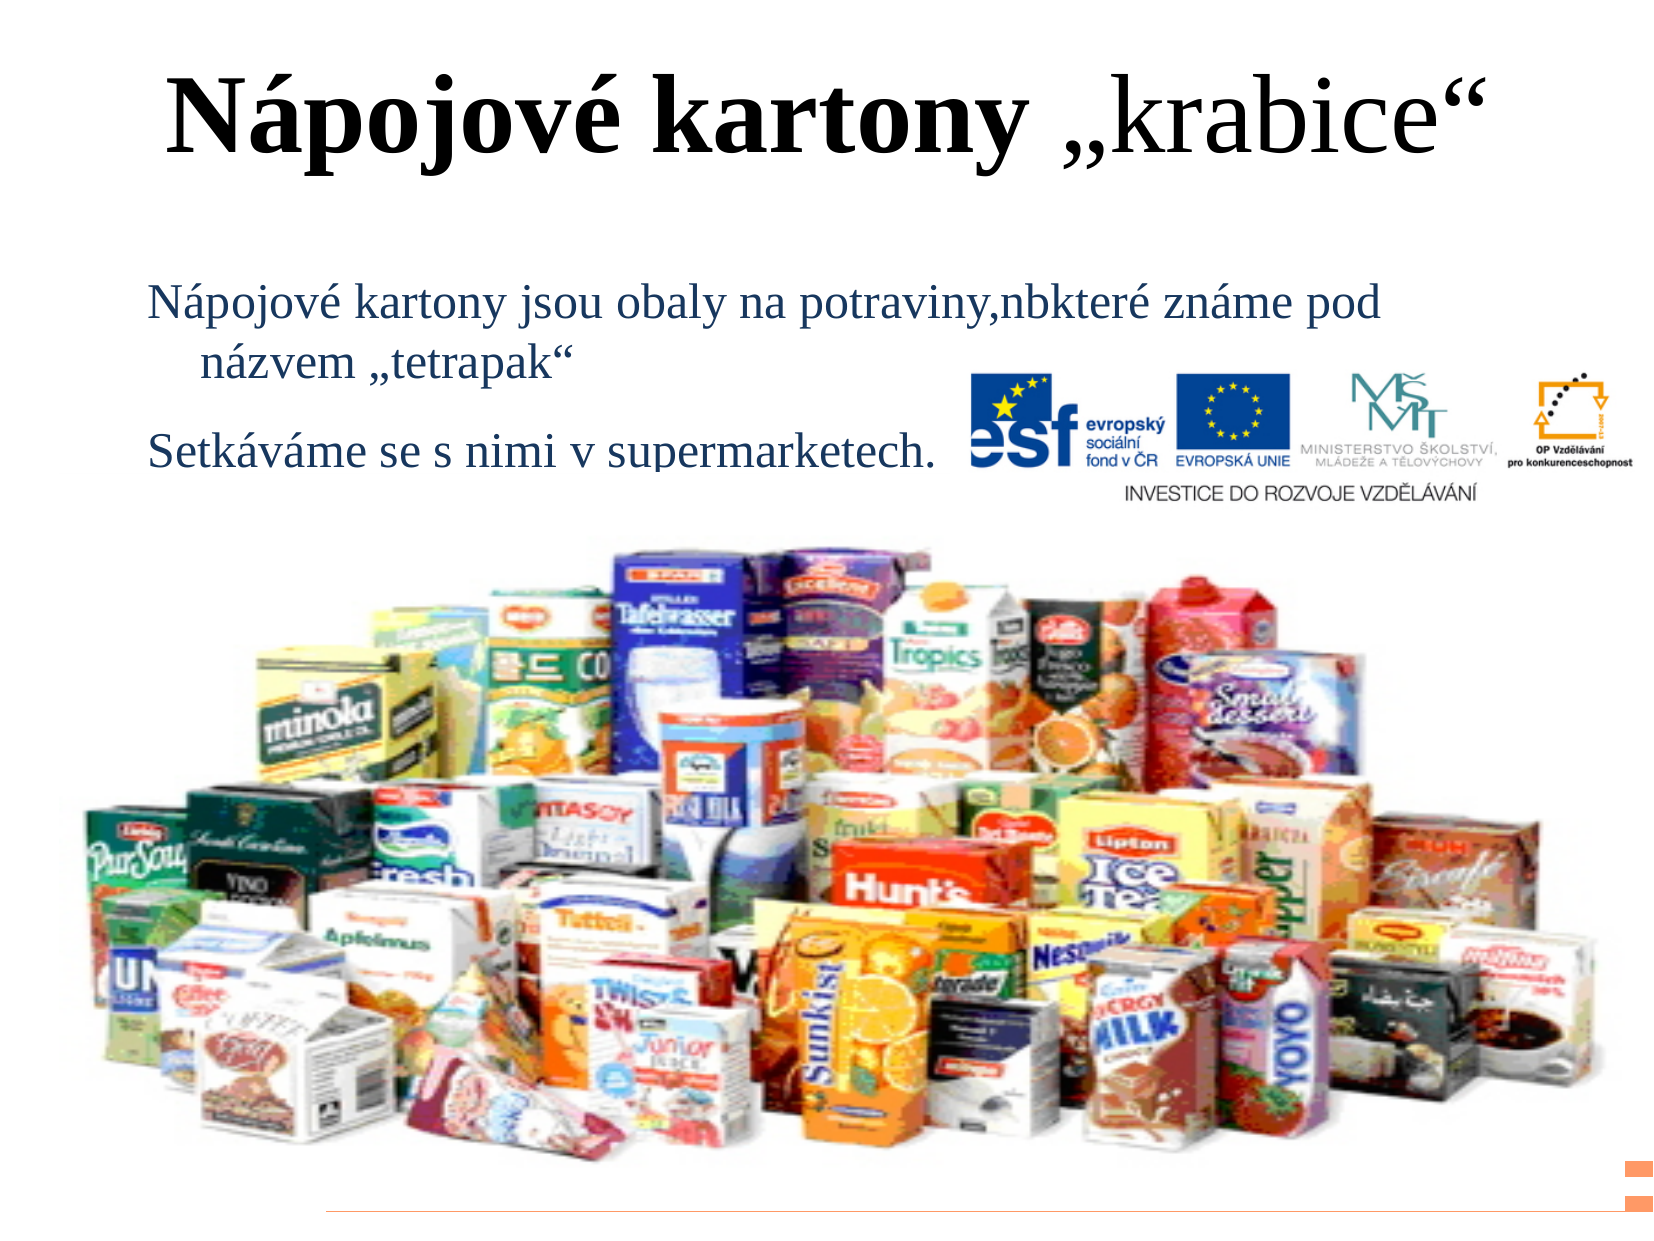

# Nápojové kartony „krabice“
Nápojové kartony jsou obaly na potraviny,nbkteré známe pod názvem „tetrapak“
Setkáváme se s nimi v supermarketech.